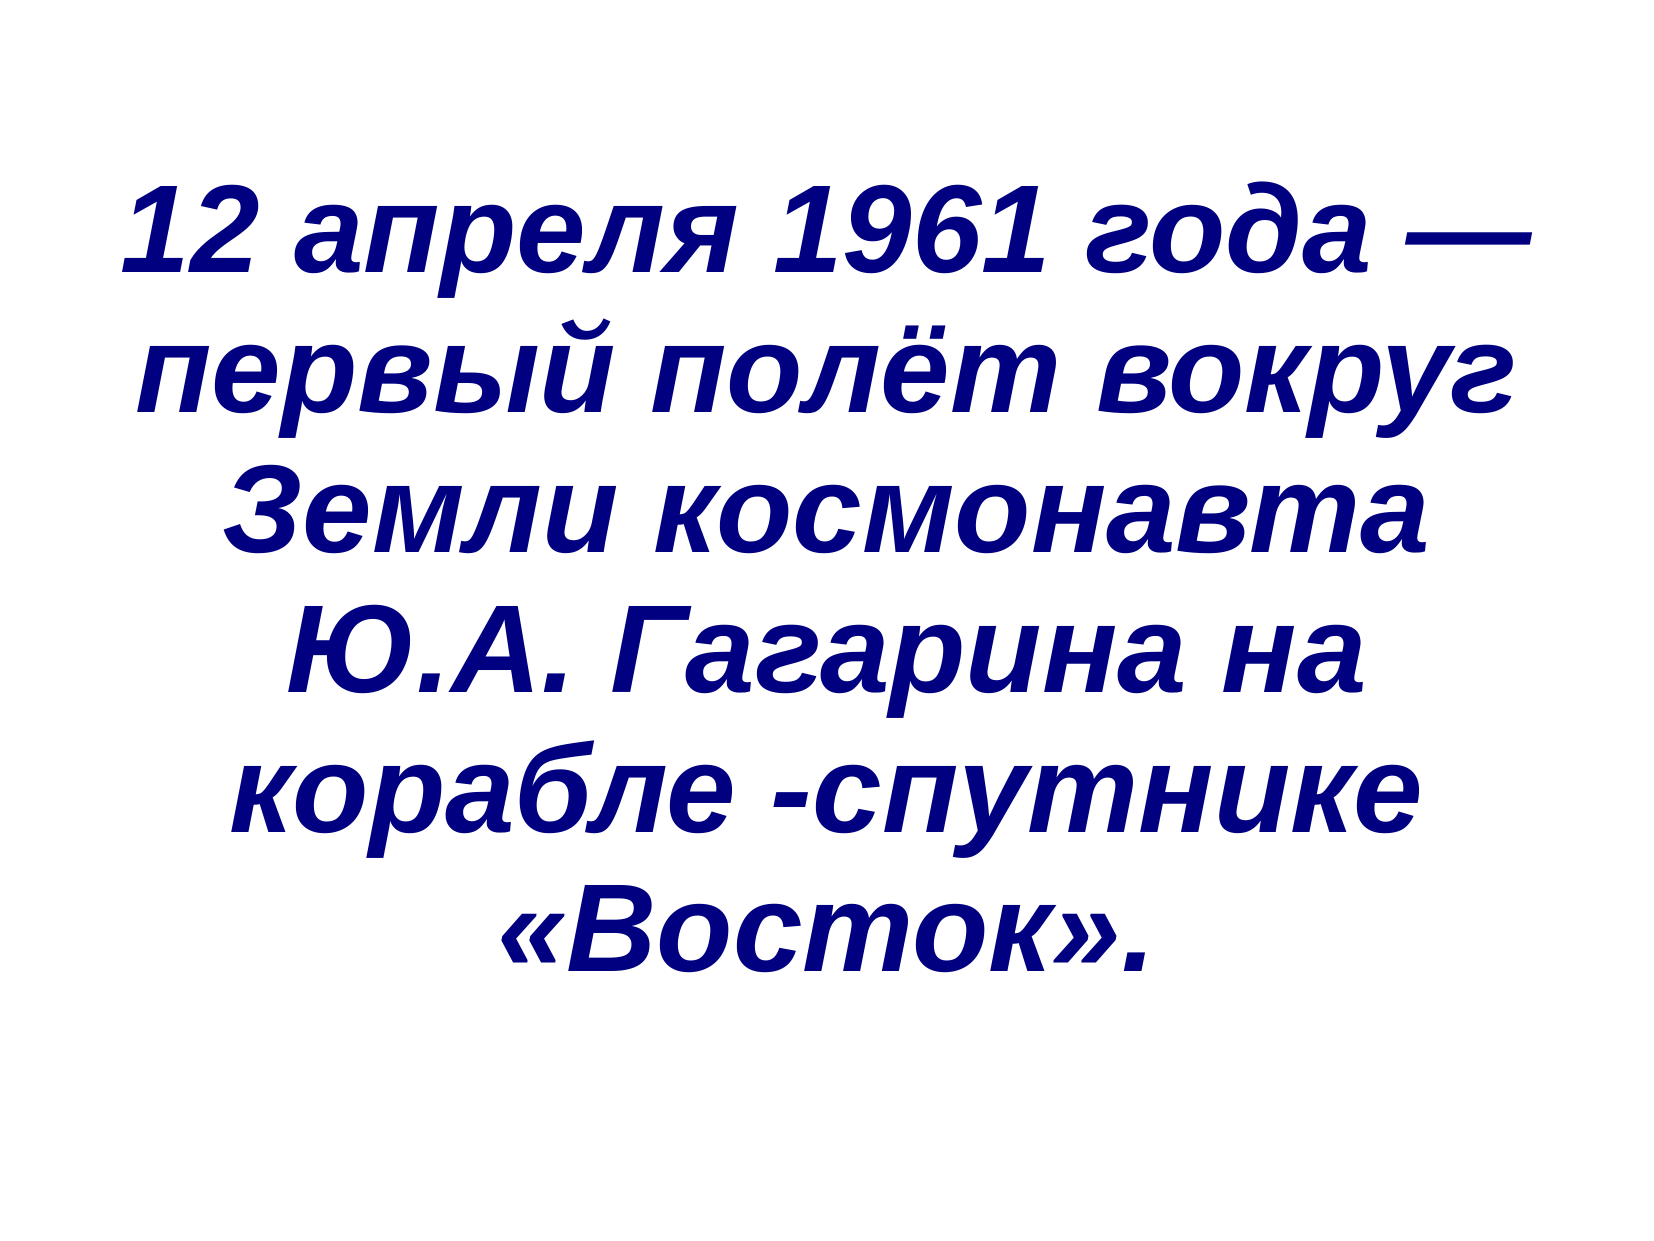

# 12 апреля 1961 года — первый полёт вокруг Земли космонавта Ю.А. Гагарина на корабле -спутнике «Восток».